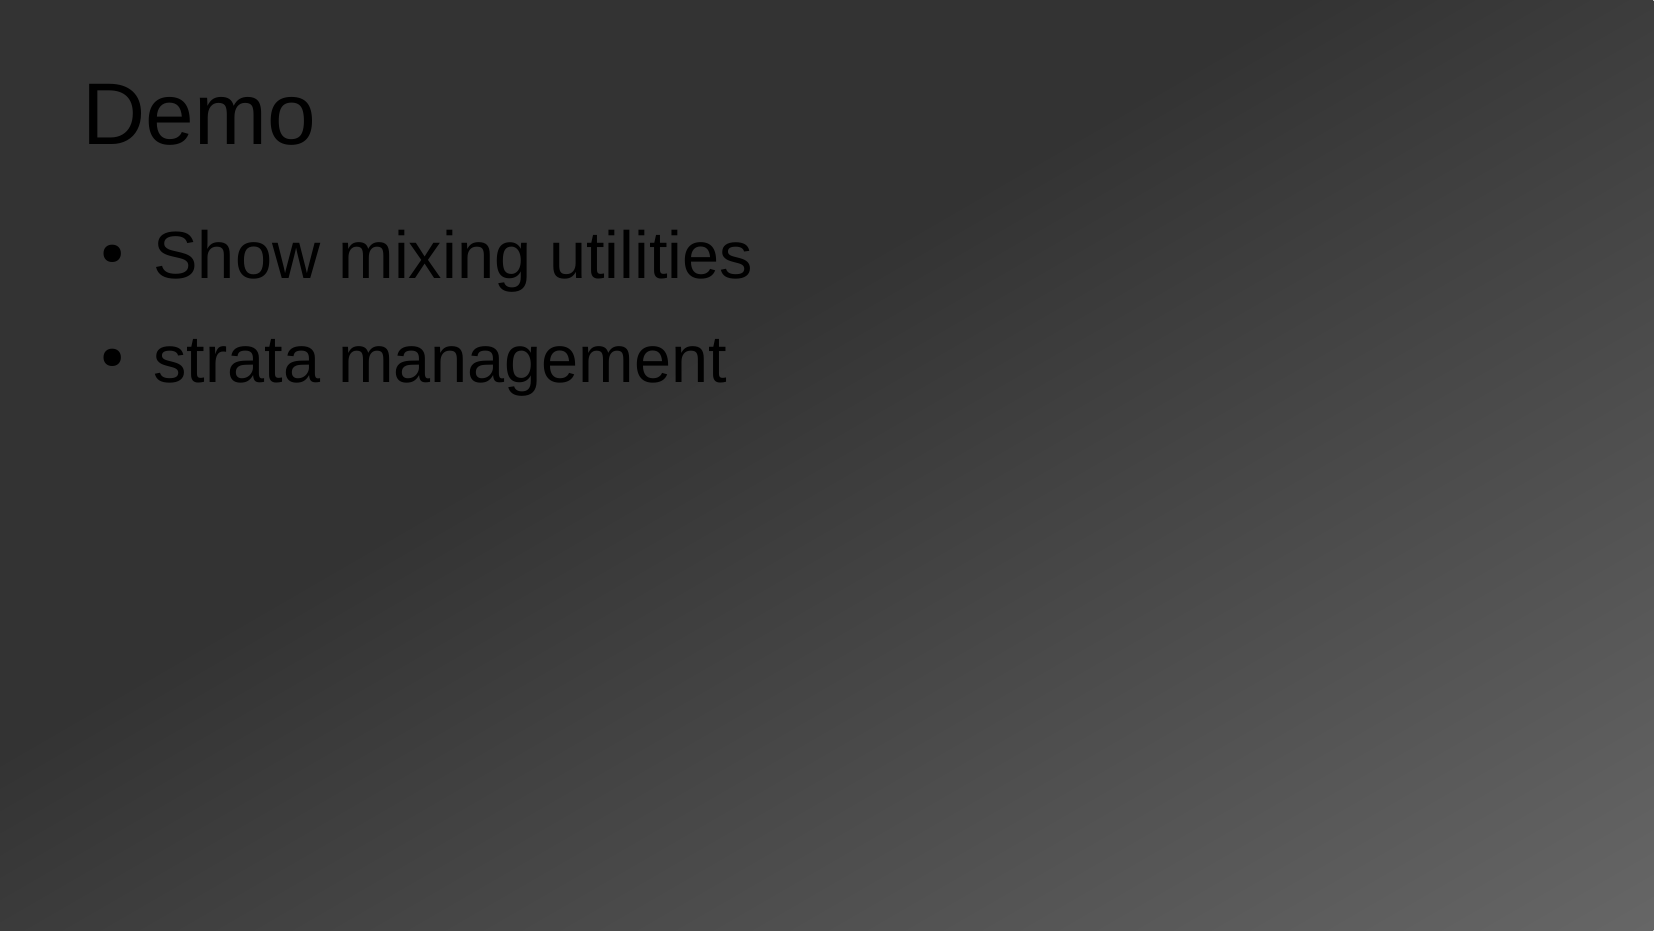

# Demo
Show mixing utilities
strata management